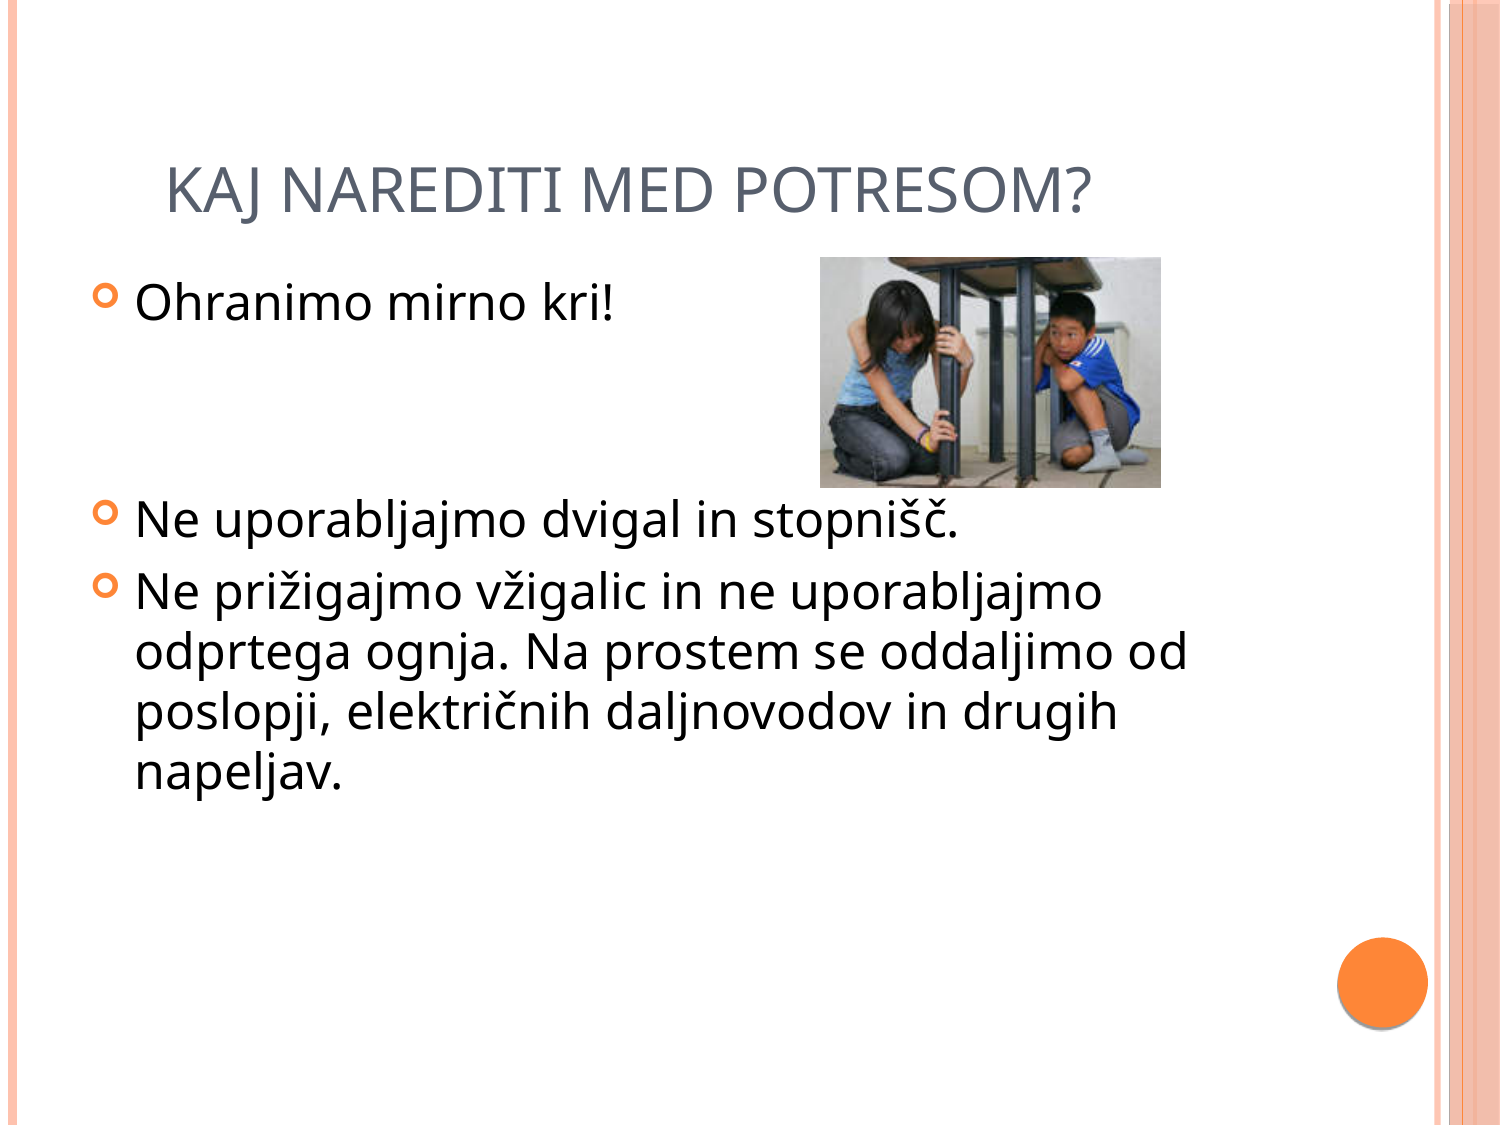

# Kaj narediti med potresom?
Ohranimo mirno kri!
Ne uporabljajmo dvigal in stopnišč.
Ne prižigajmo vžigalic in ne uporabljajmo odprtega ognja. Na prostem se oddaljimo od poslopji, električnih daljnovodov in drugih napeljav.